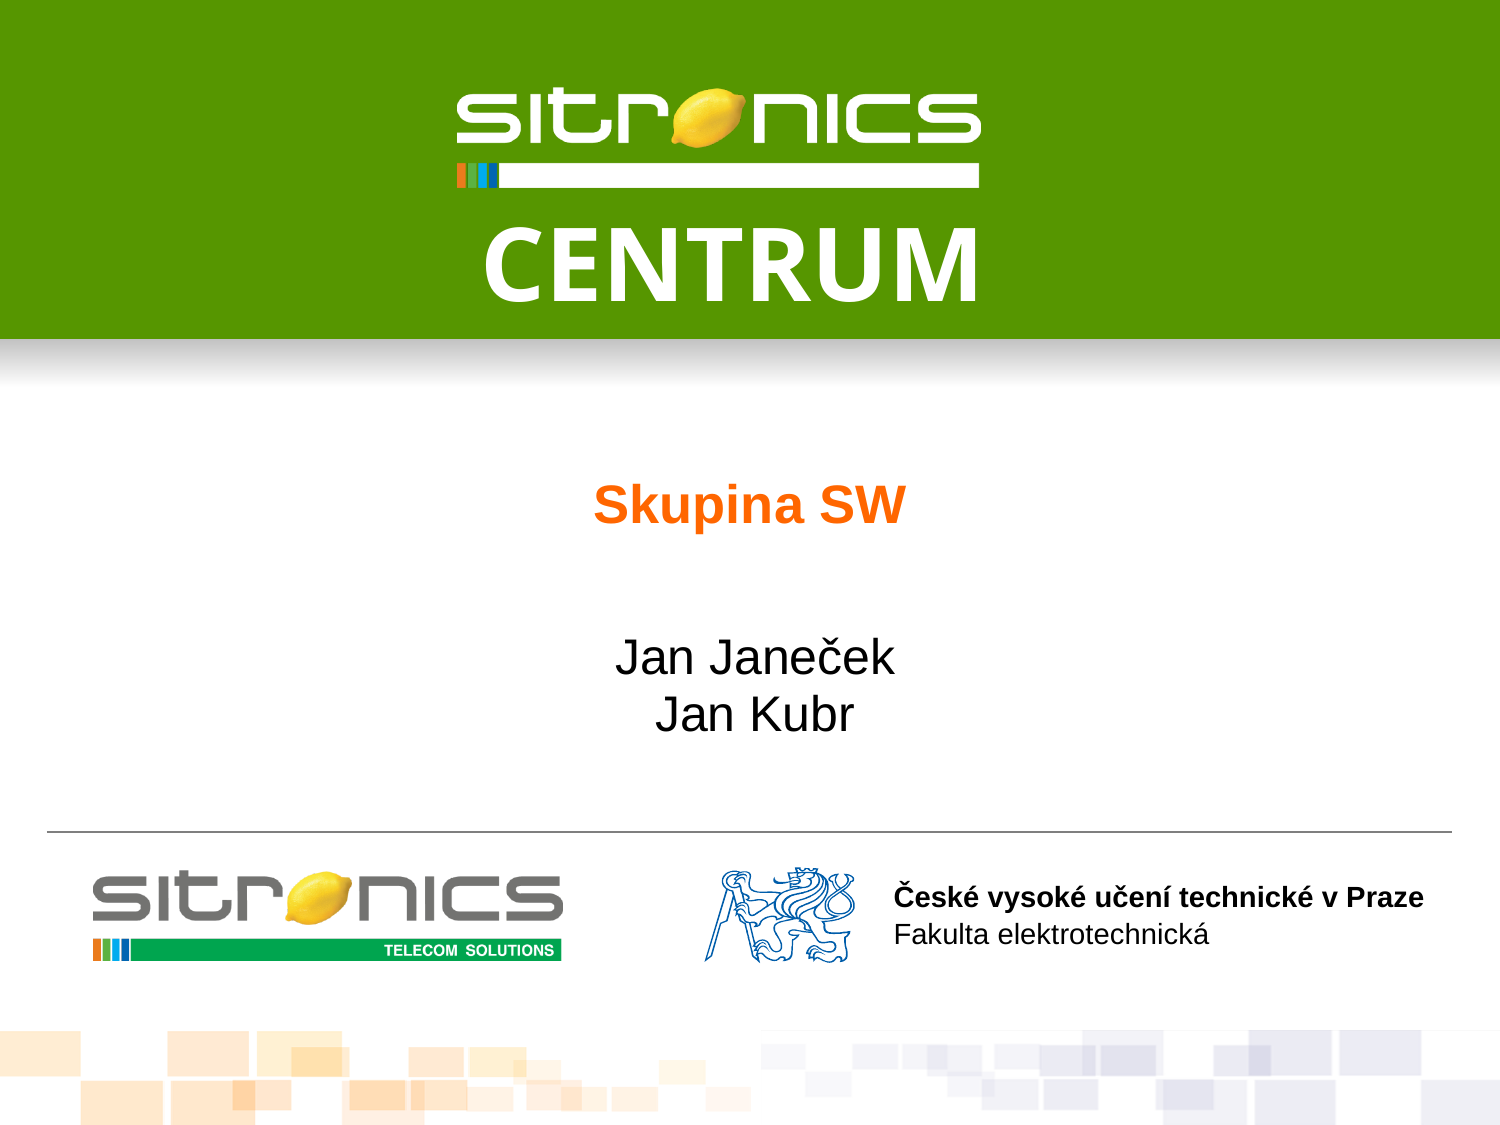

# Skupina SW
Jan Janeček
Jan Kubr